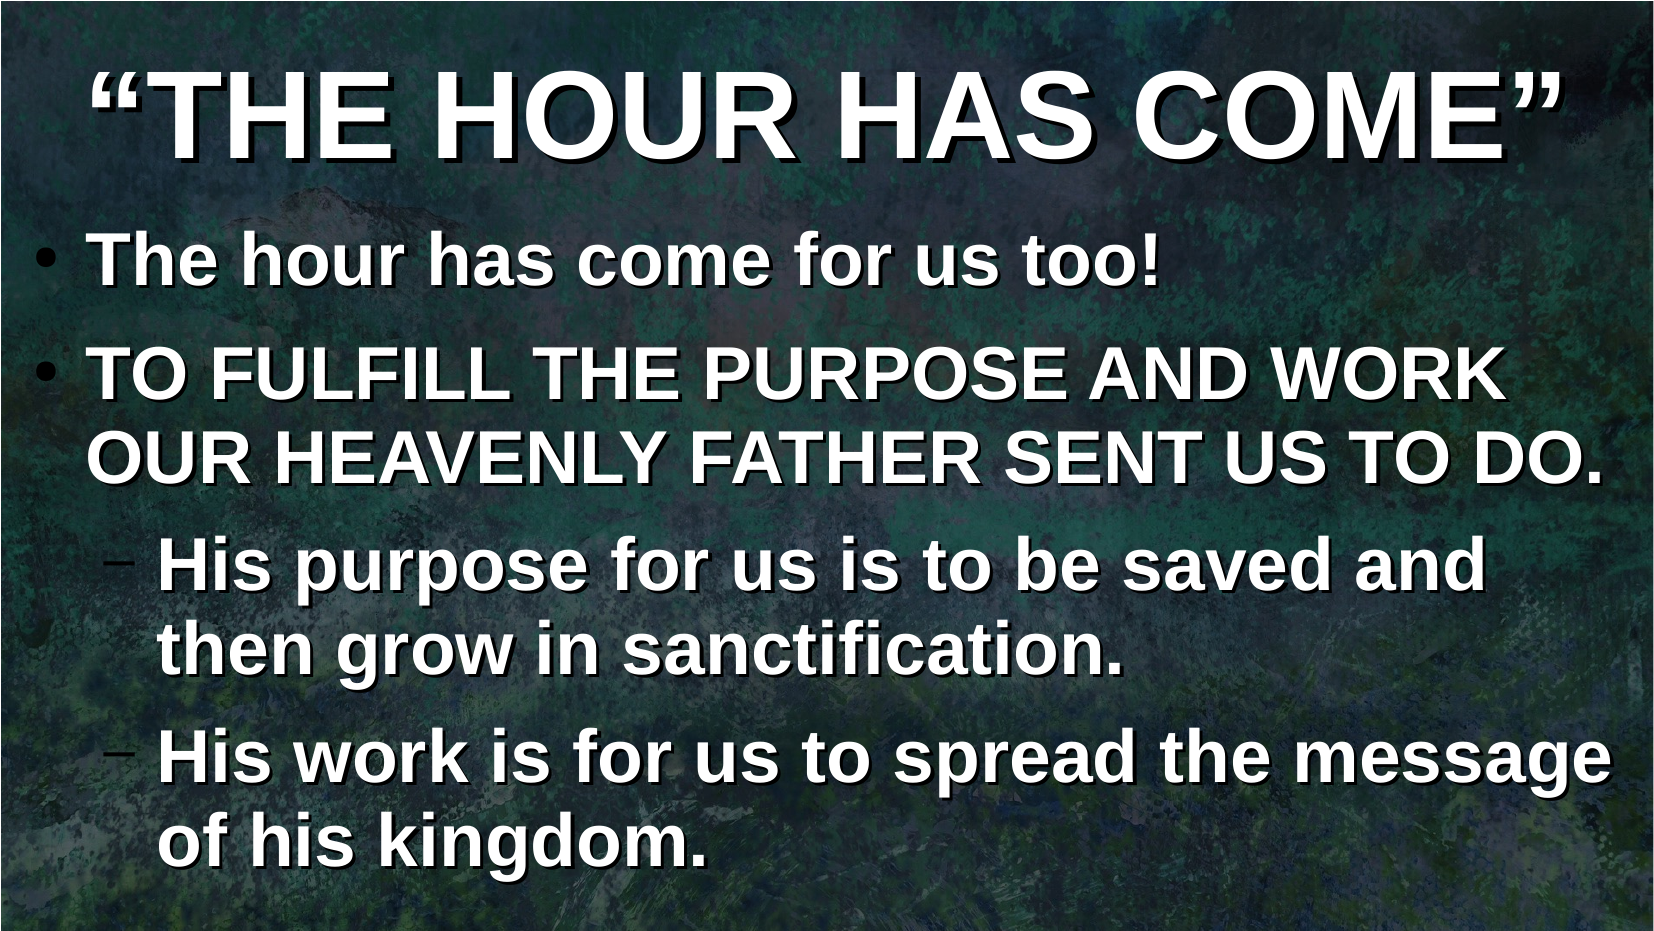

# “THE HOUR HAS COME”
The hour has come for us too!
TO FULFILL THE PURPOSE AND WORK OUR HEAVENLY FATHER SENT US TO DO.
His purpose for us is to be saved and then grow in sanctification.
His work is for us to spread the message of his kingdom.